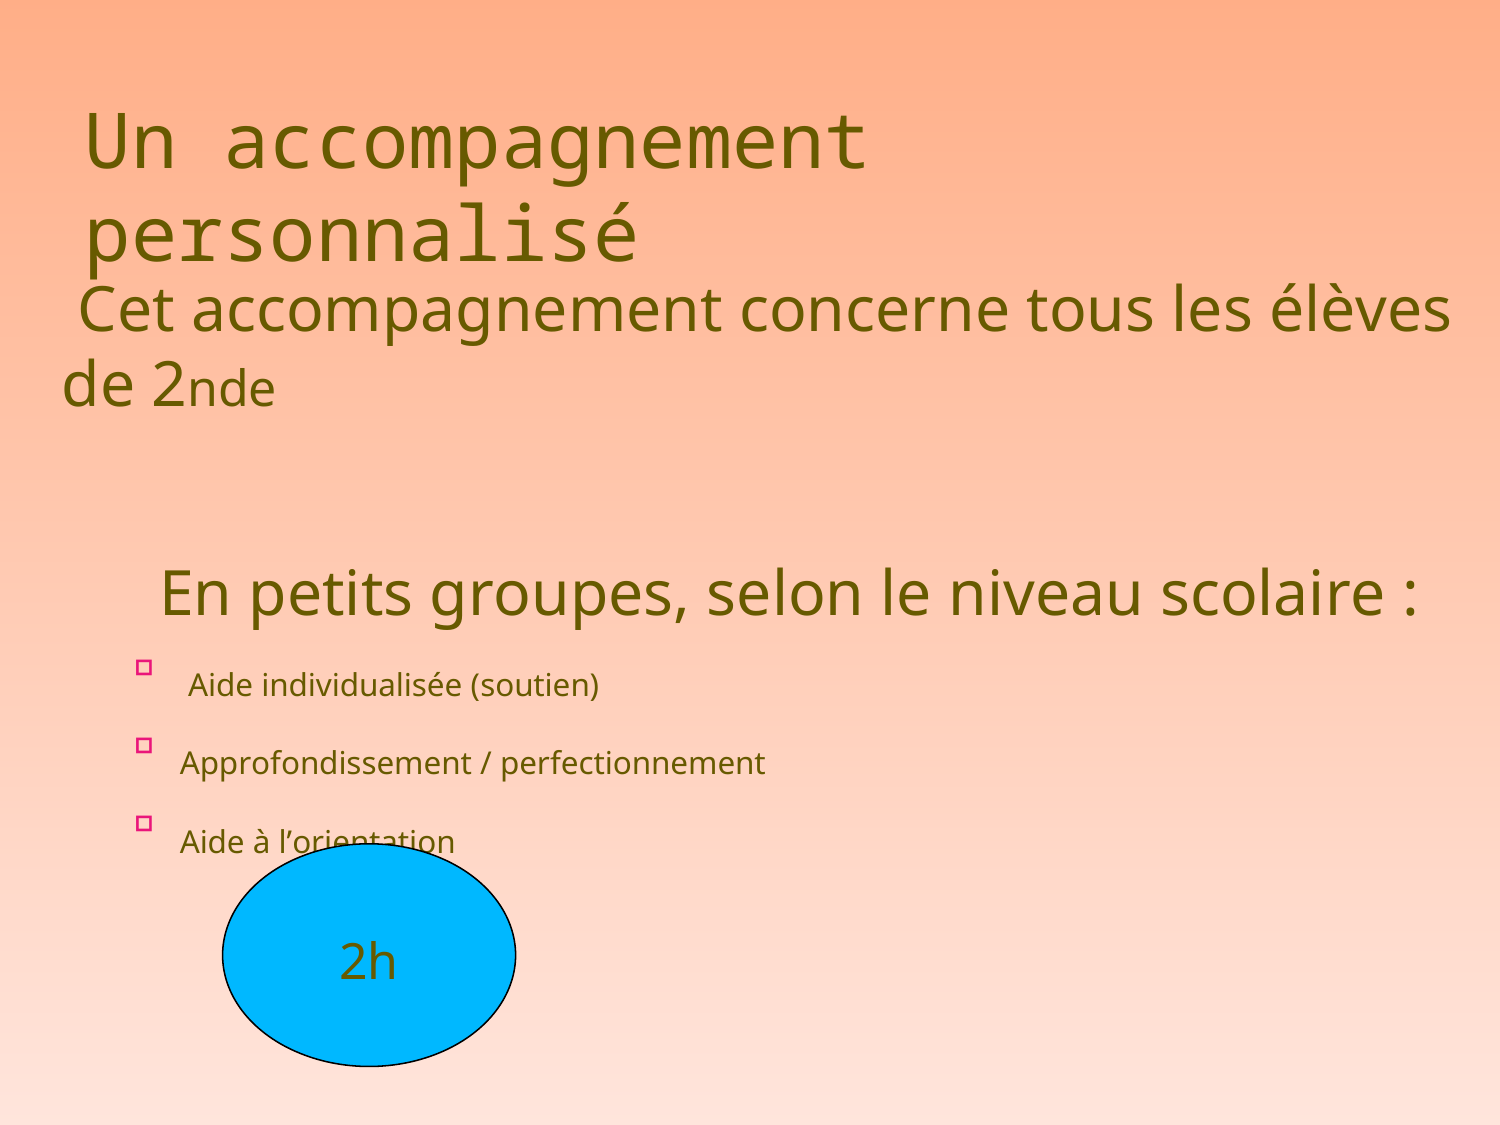

Un accompagnement personnalisé
 Cet accompagnement concerne tous les élèves de 2nde
 En petits groupes, selon le niveau scolaire :
 Aide individualisée (soutien)
Approfondissement / perfectionnement
Aide à l’orientation
2h